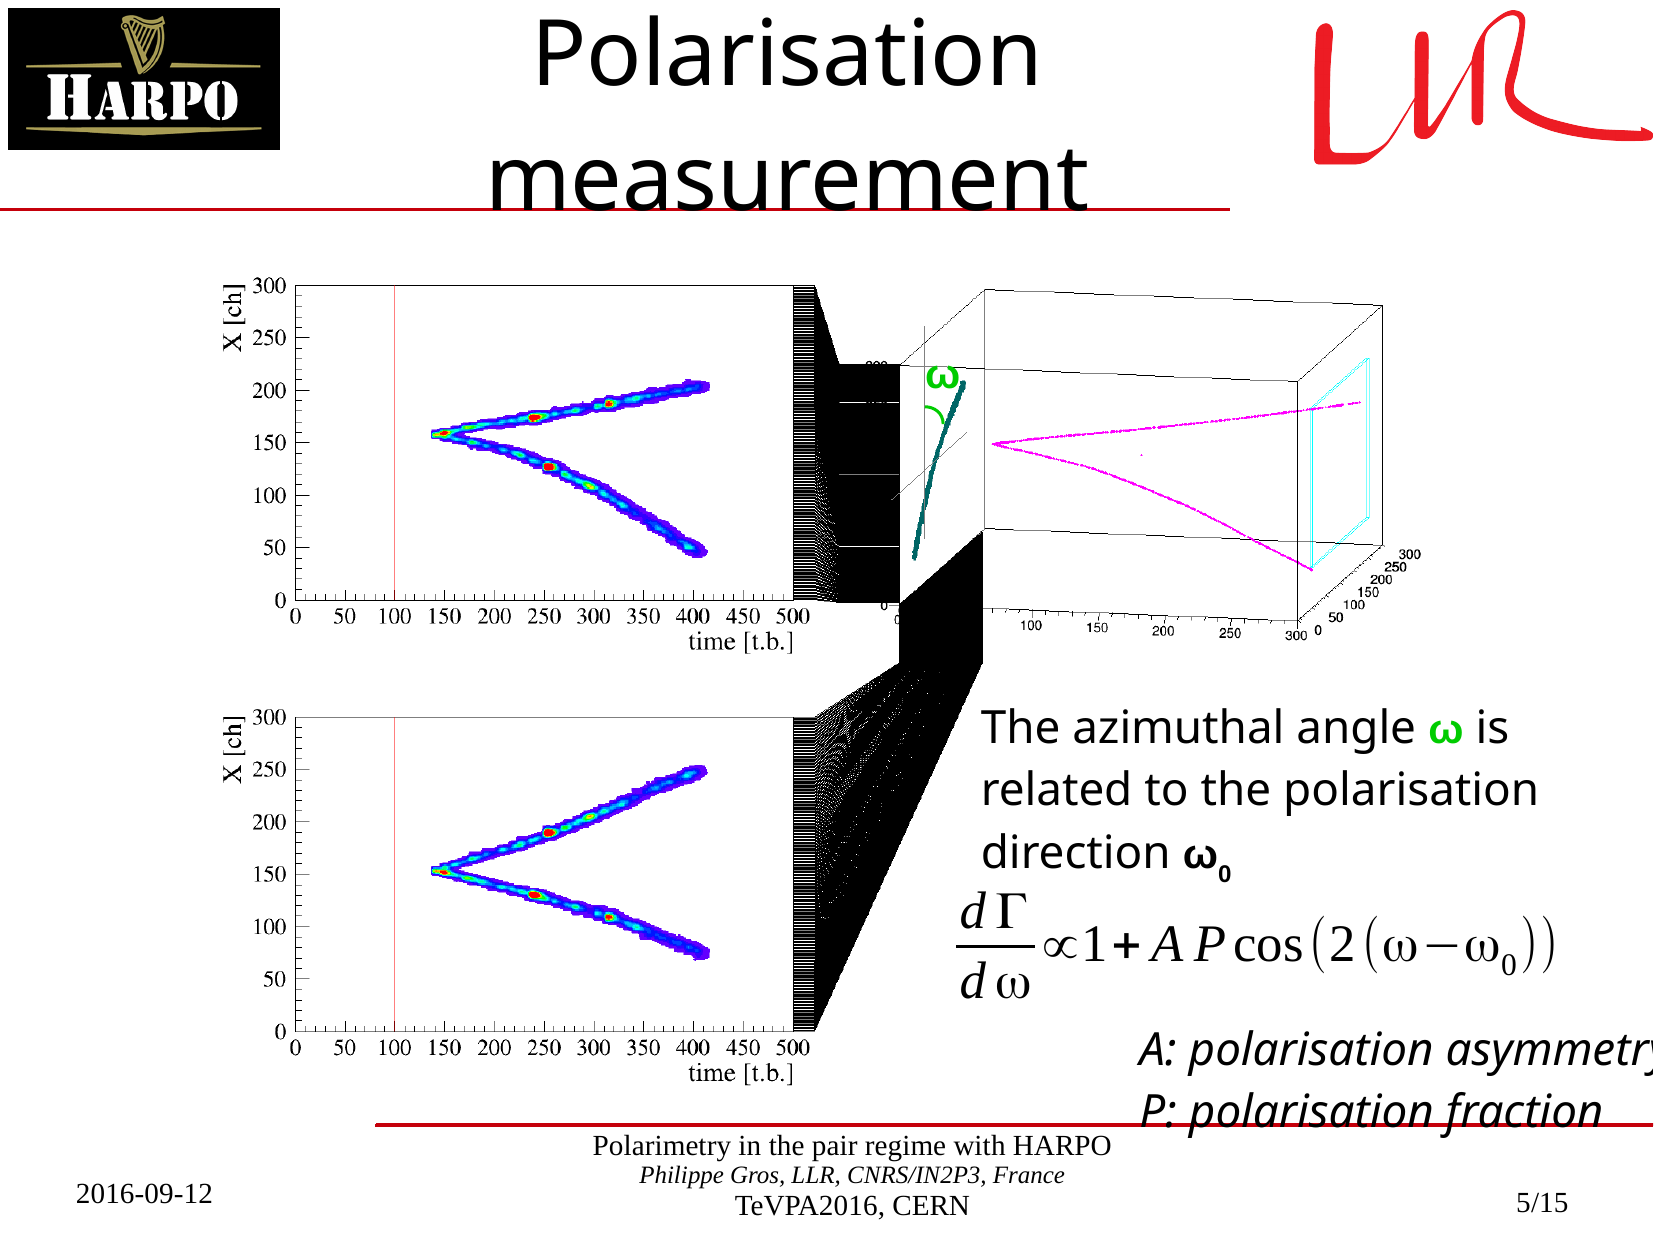

# Polarisation measurement
ω
The azimuthal angle ω is related to the polarisation direction ω0
A: polarisation asymmetry
P: polarisation fraction
2016-09-12
5